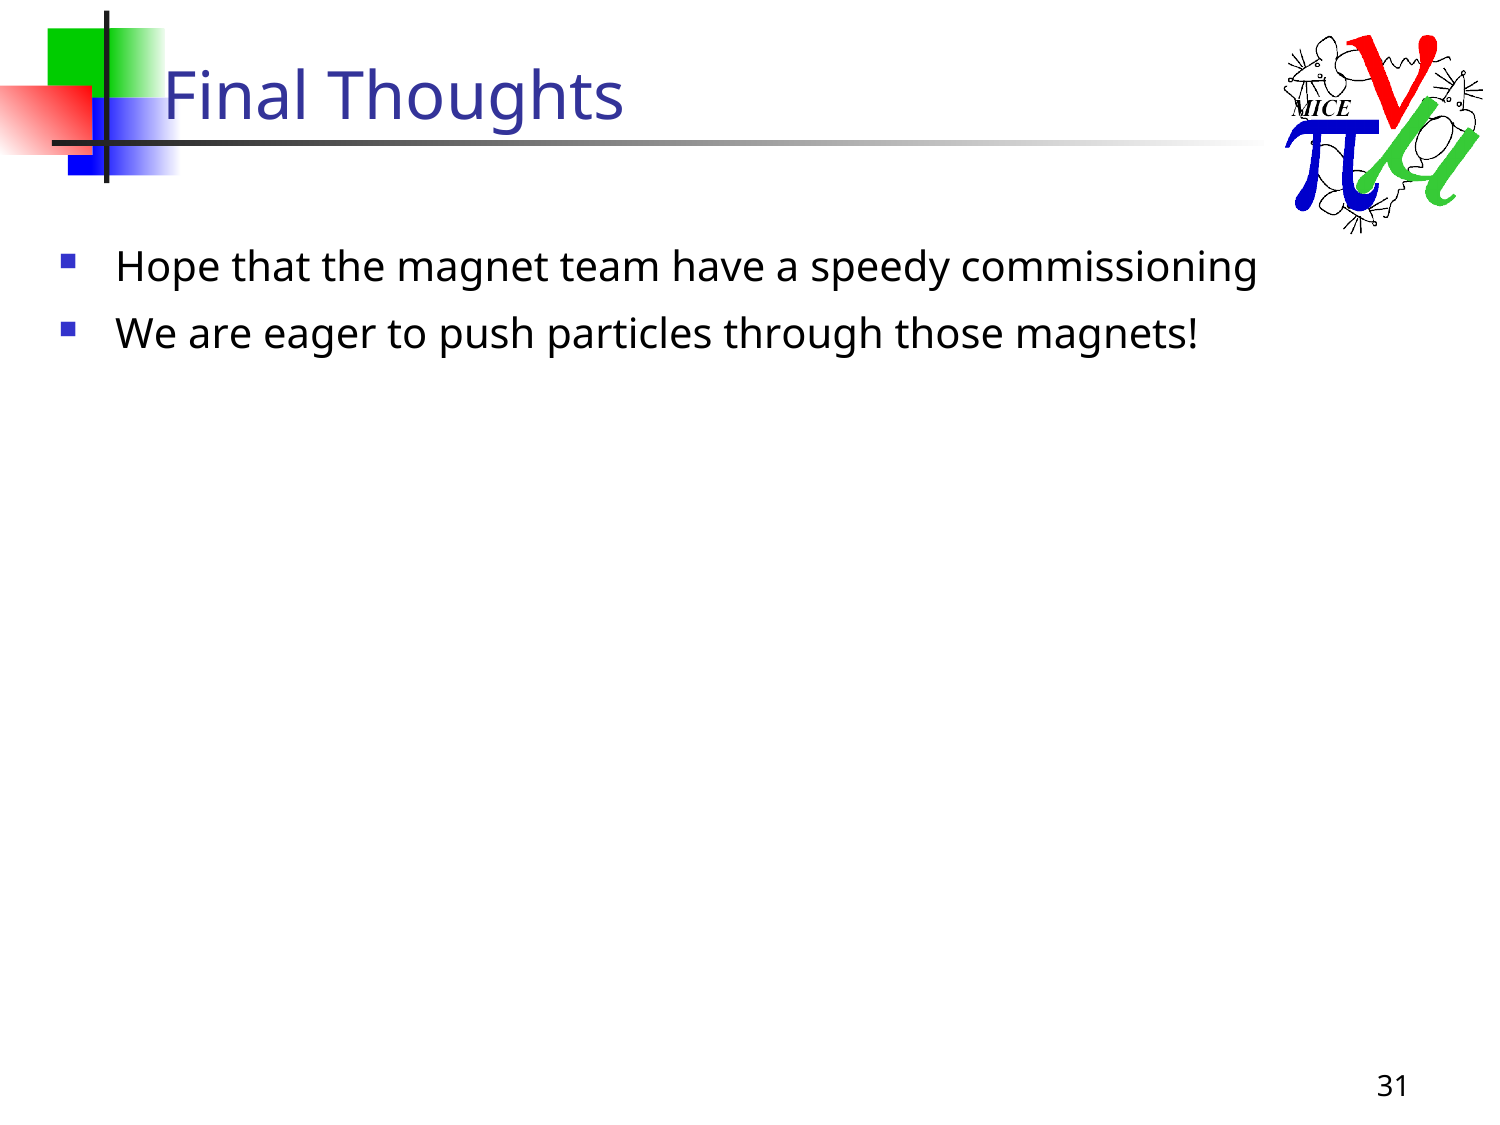

# Final Thoughts
Hope that the magnet team have a speedy commissioning
We are eager to push particles through those magnets!
31